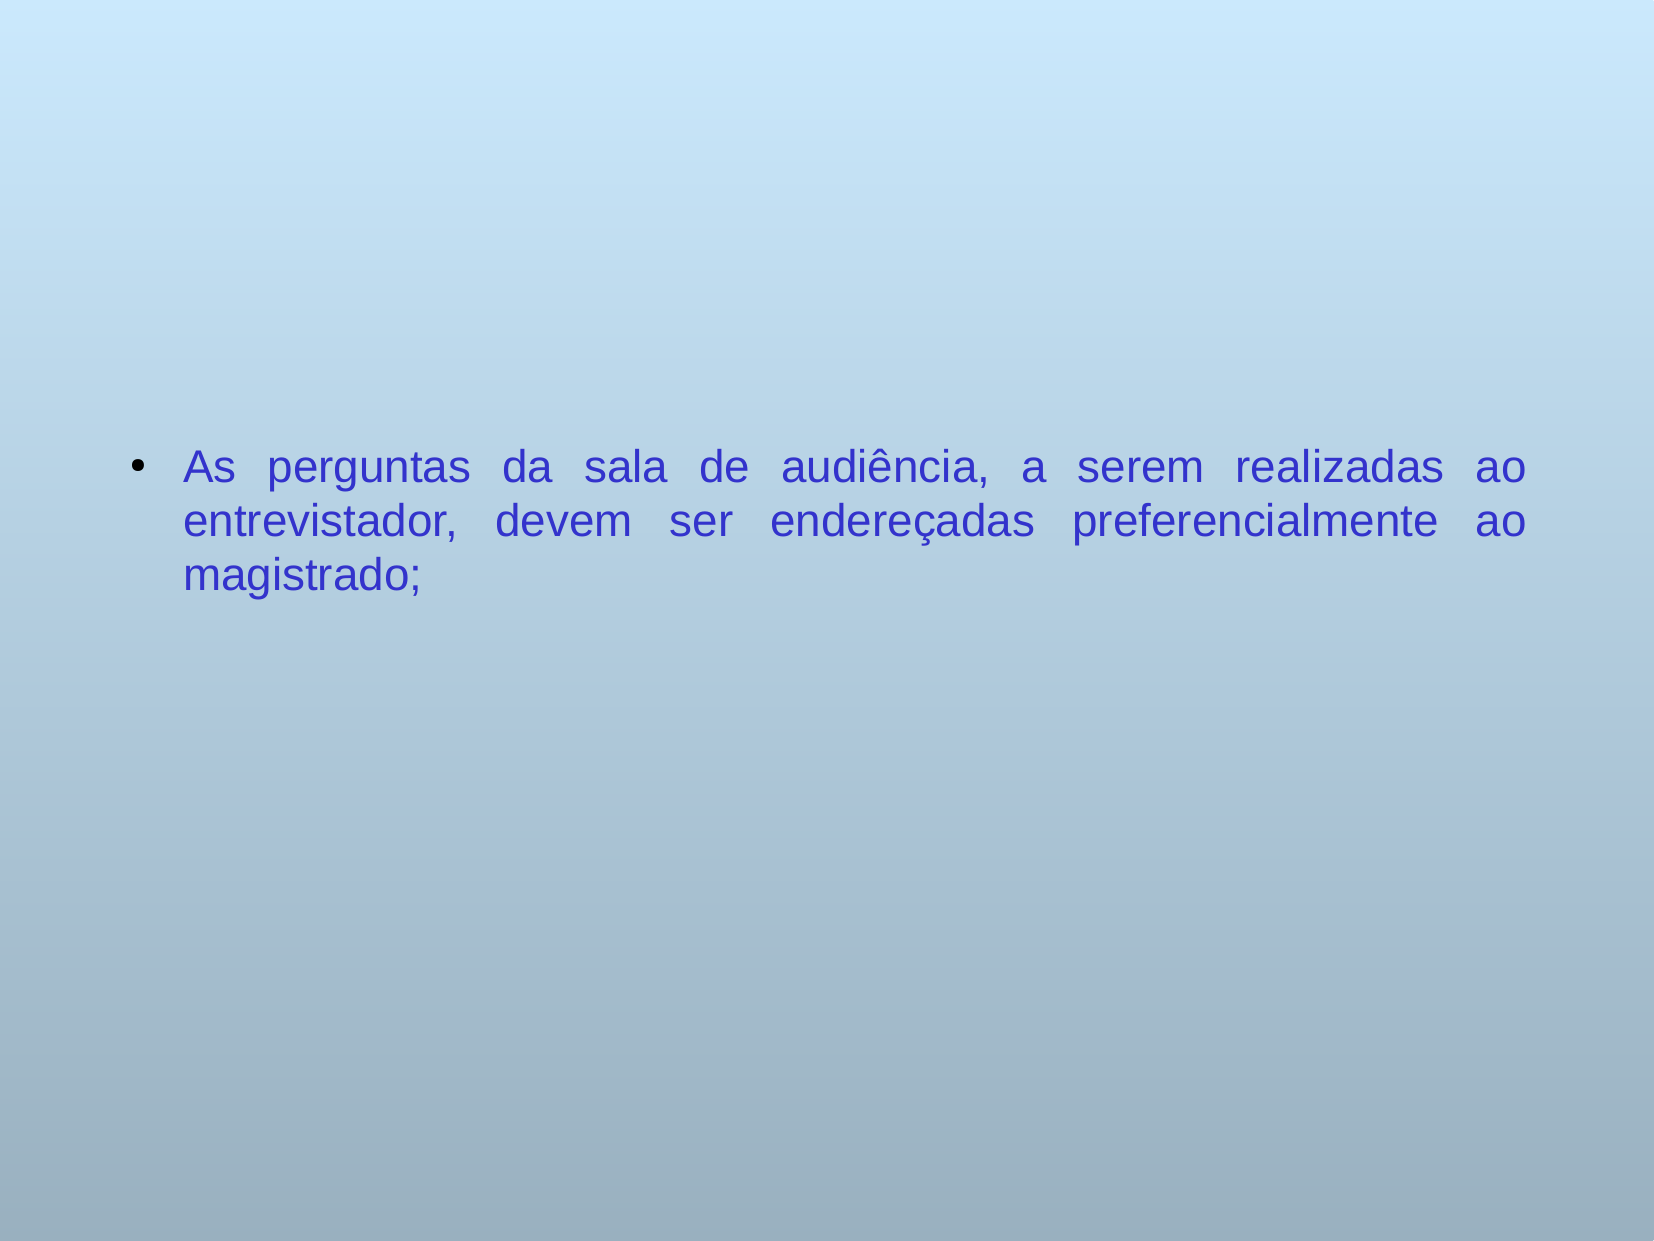

#
As perguntas da sala de audiência, a serem realizadas ao entrevistador, devem ser endereçadas preferencialmente ao magistrado;